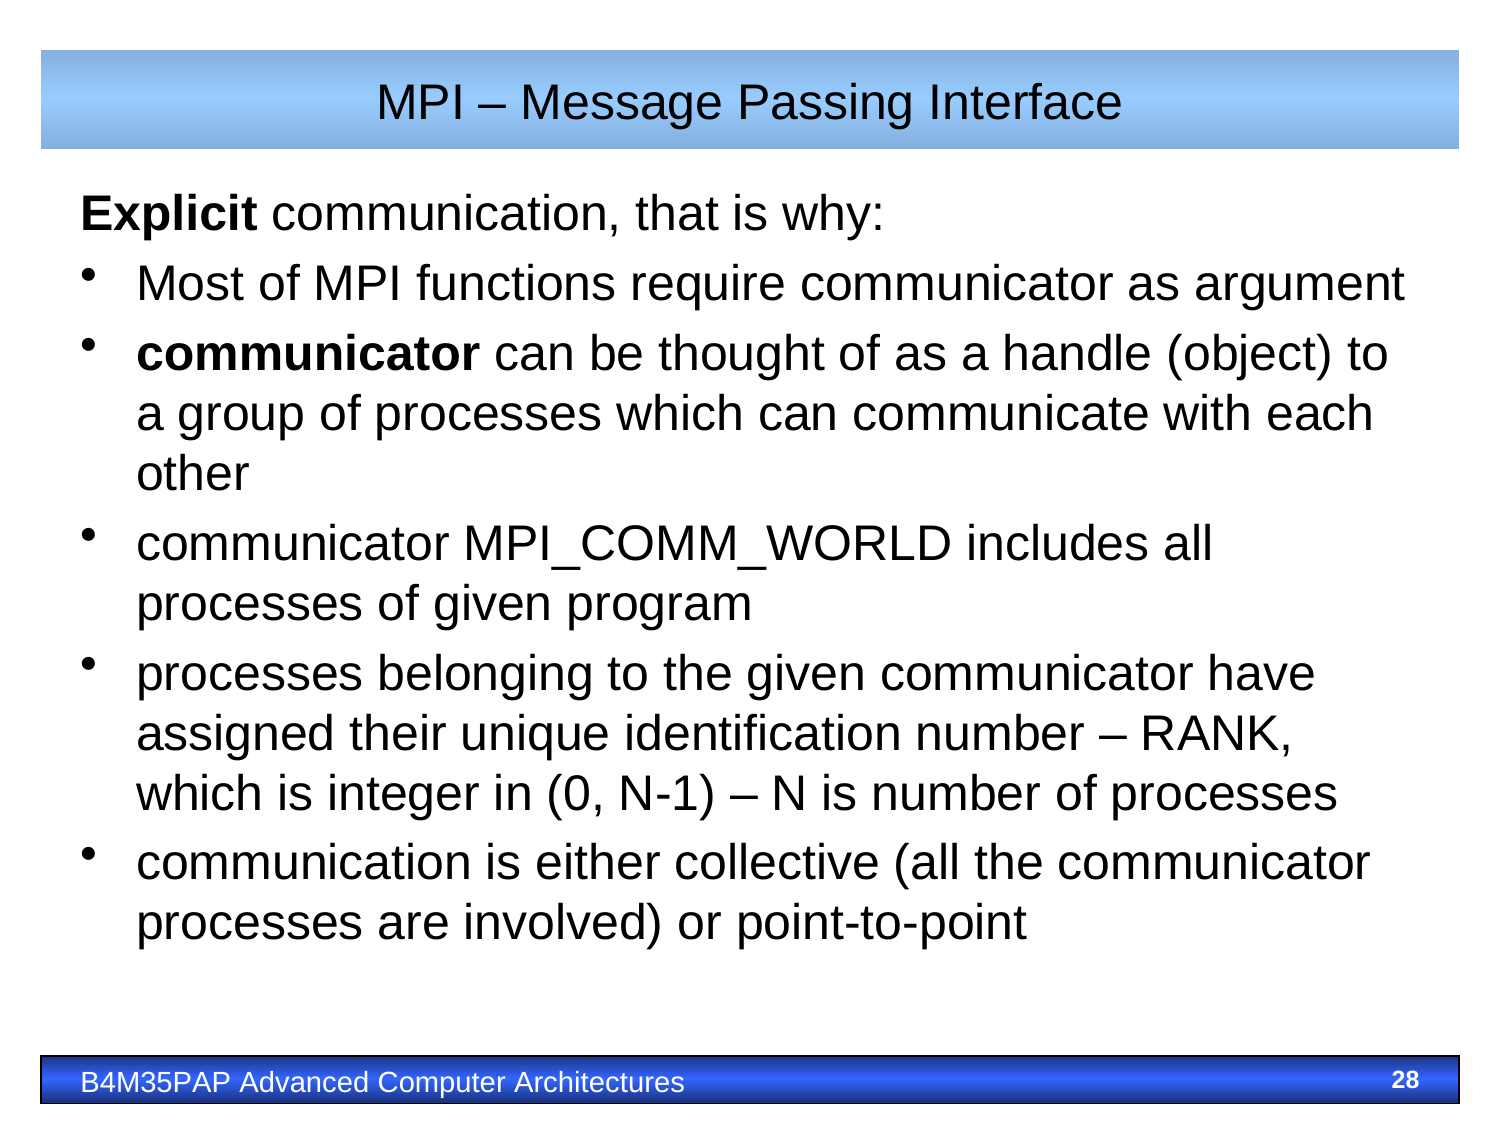

# MPI – Message Passing Interface
Explicit communication, that is why:
Most of MPI functions require communicator as argument
communicator can be thought of as a handle (object) to a group of processes which can communicate with each other
communicator MPI_COMM_WORLD includes all processes of given program
processes belonging to the given communicator have assigned their unique identification number – RANK, which is integer in (0, N-1) – N is number of processes
communication is either collective (all the communicator processes are involved) or point-to-point